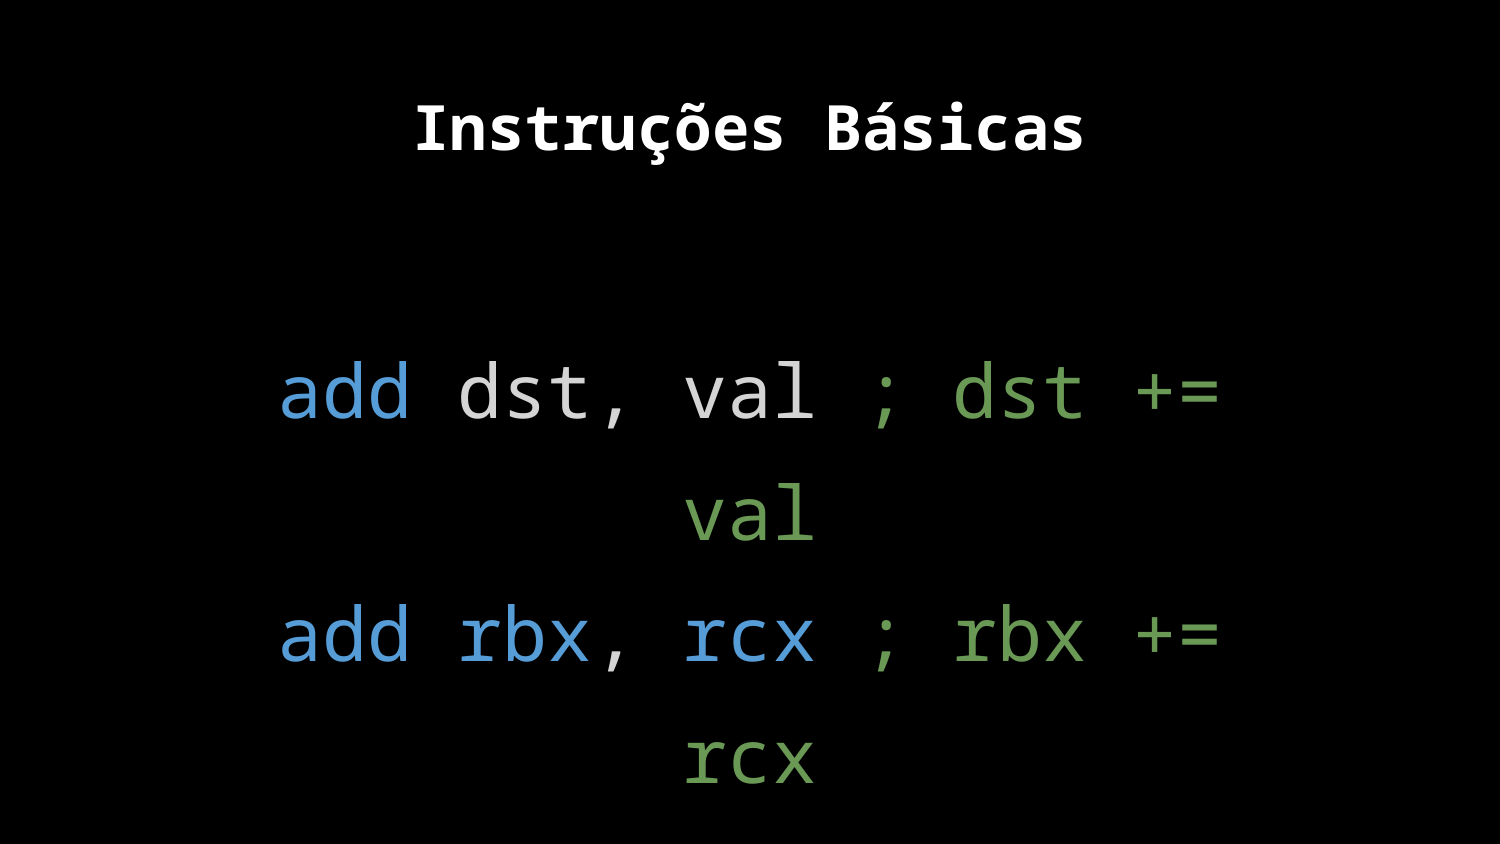

# Instruções Básicas
add dst, val ; dst += val
add rbx, rcx ; rbx += rcx